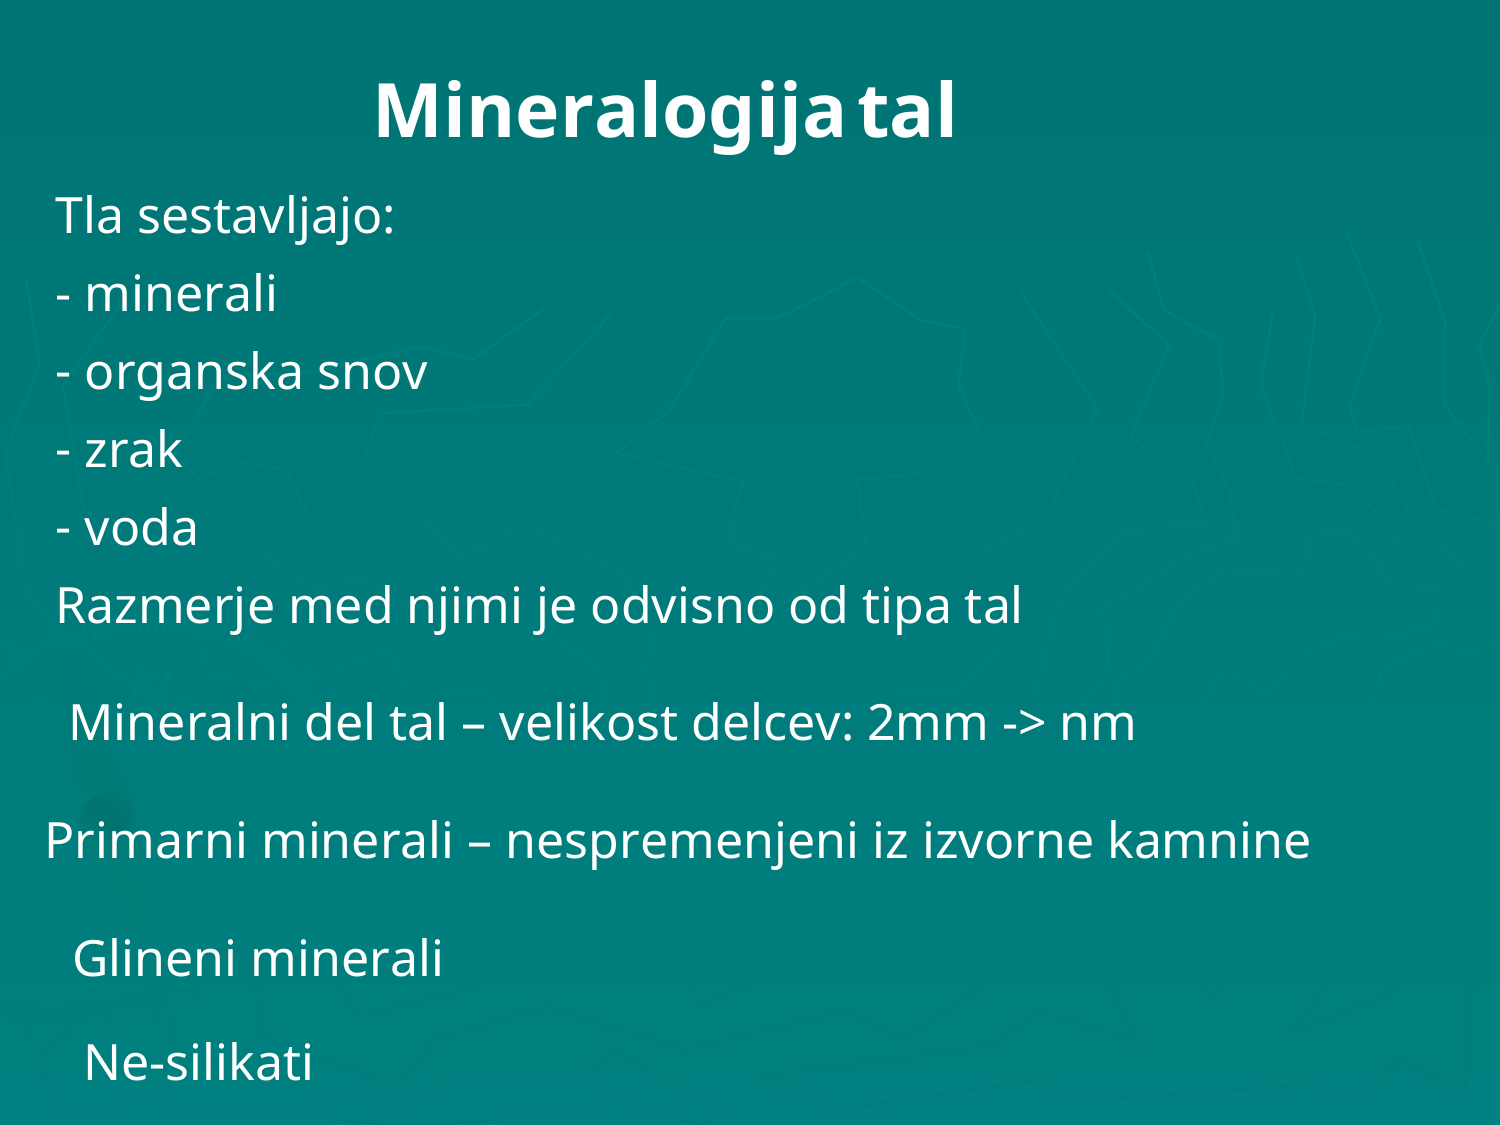

Mineralogija tal
Tla sestavljajo:
- minerali
 organska snov
 zrak
 voda
Razmerje med njimi je odvisno od tipa tal
Mineralni del tal – velikost delcev: 2mm -> nm
Primarni minerali – nespremenjeni iz izvorne kamnine
Glineni minerali
Ne-silikati